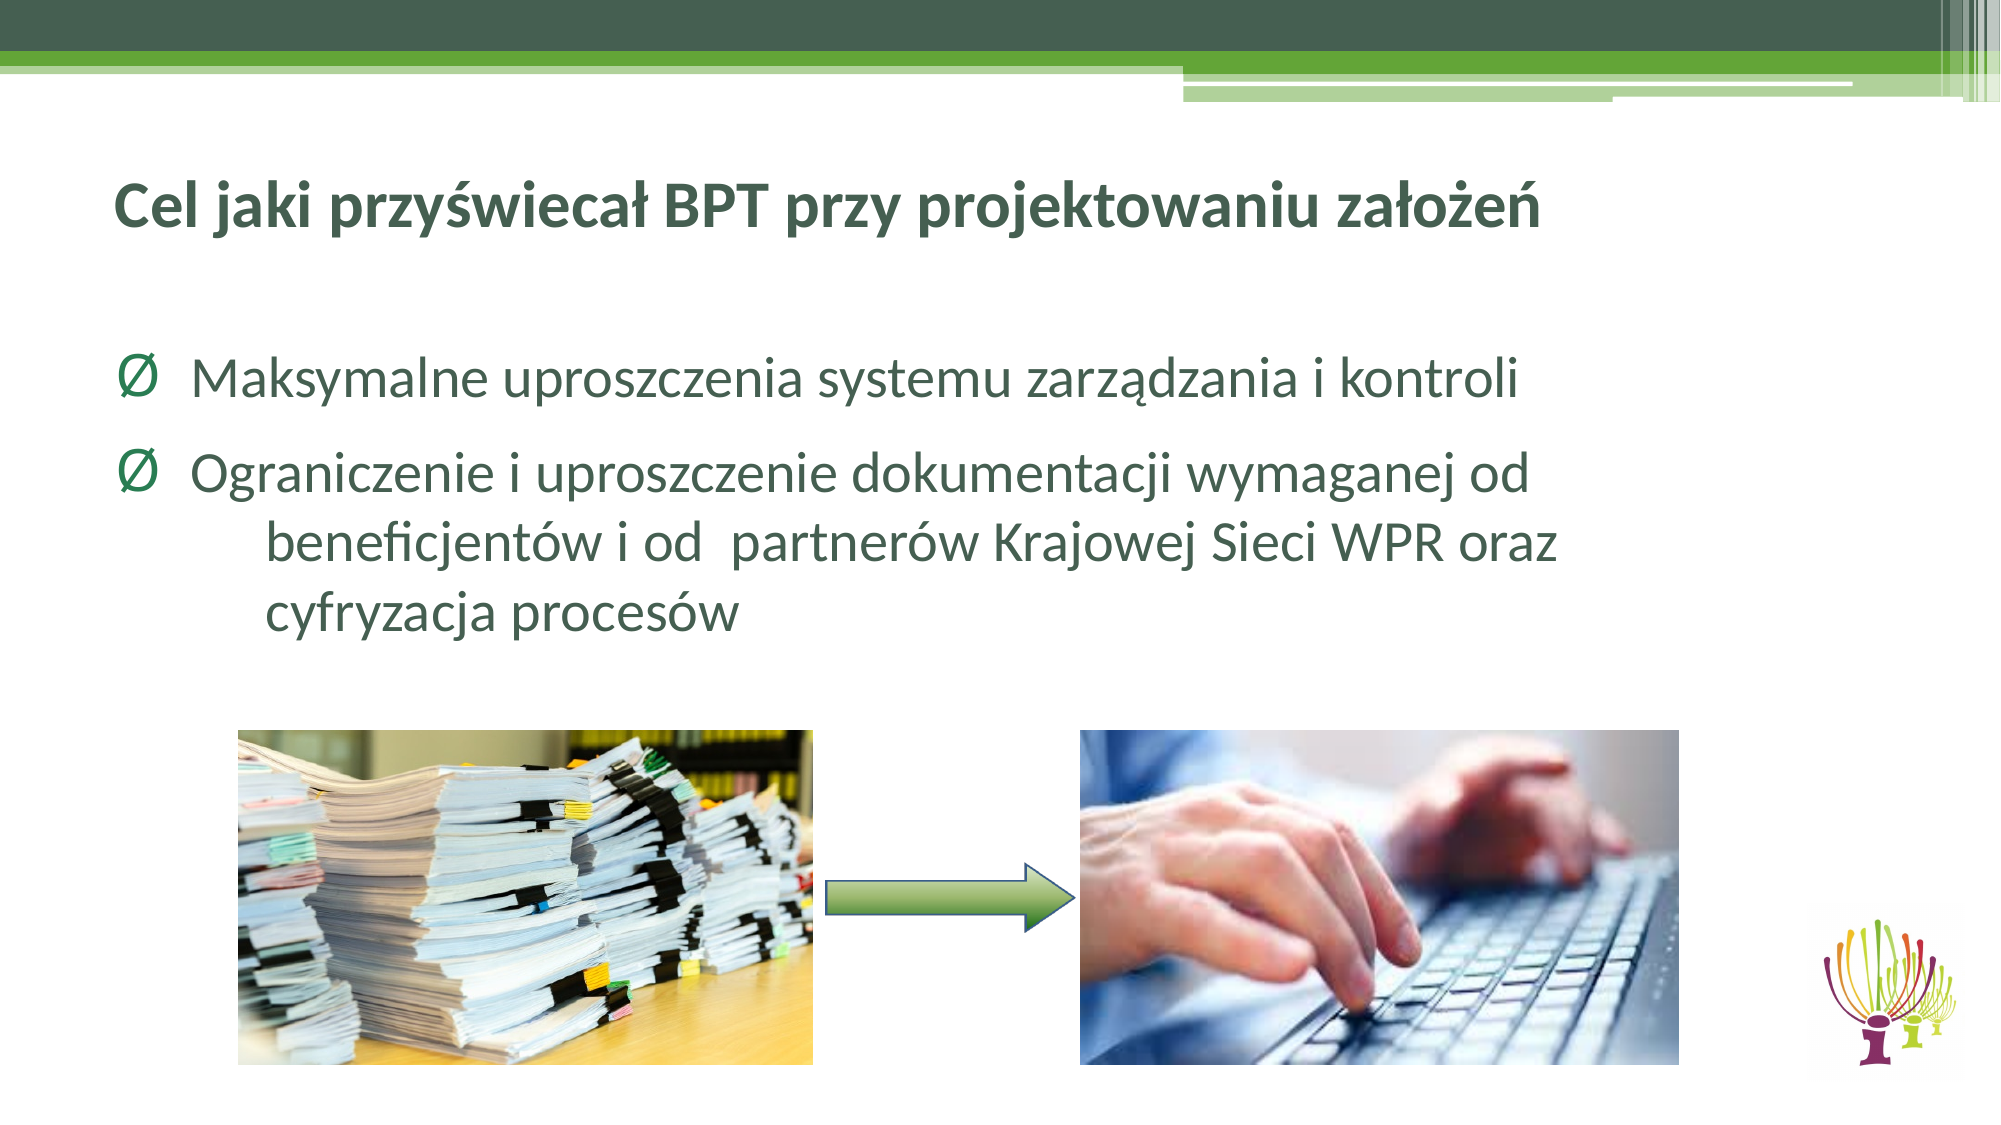

# Cel jaki przyświecał BPT przy projektowaniu założeń
Maksymalne uproszczenia systemu zarządzania i kontroli
Ograniczenie i uproszczenie dokumentacji wymaganej od beneficjentów i od partnerów Krajowej Sieci WPR oraz cyfryzacja procesów